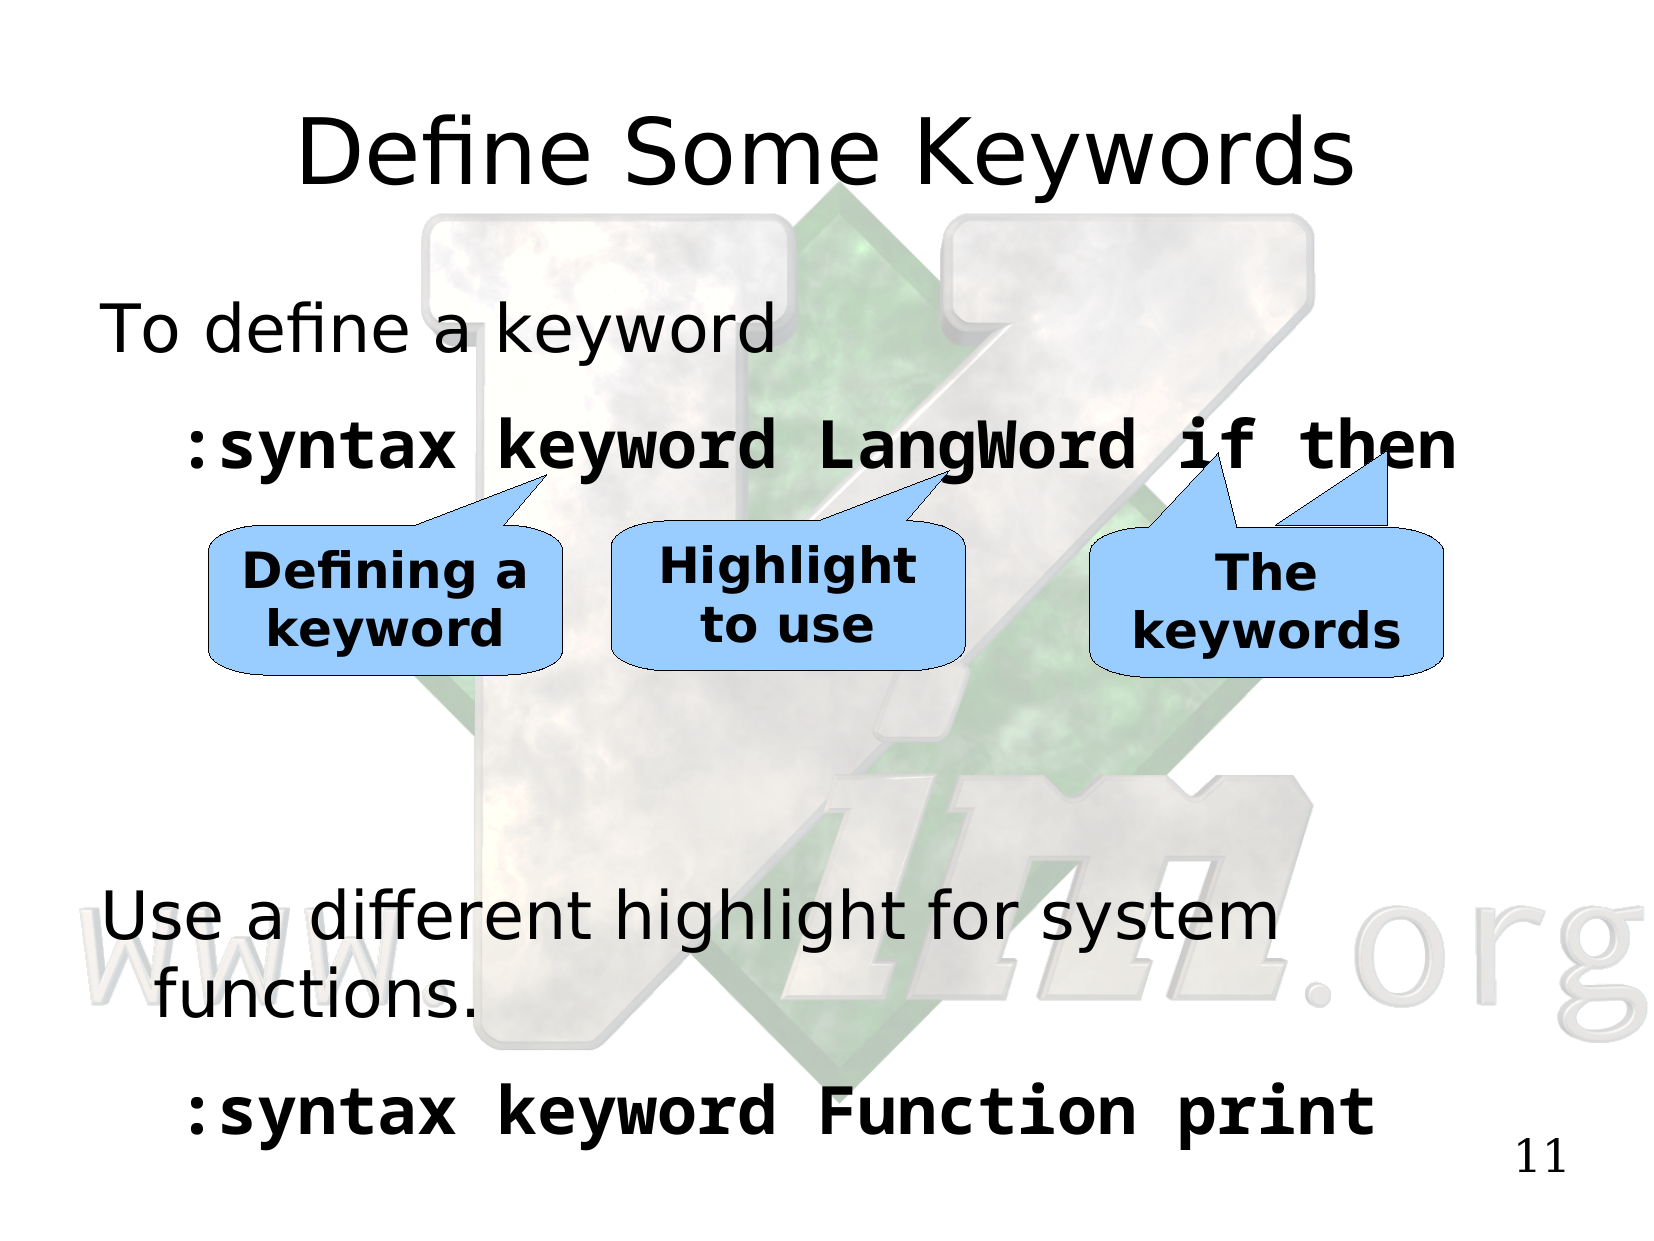

# Define Some Keywords
To define a keyword
:syntax keyword LangWord if then
Use a different highlight for system functions.
:syntax keyword Function print
Highlight
to use
Defining a keyword
The keywords
11